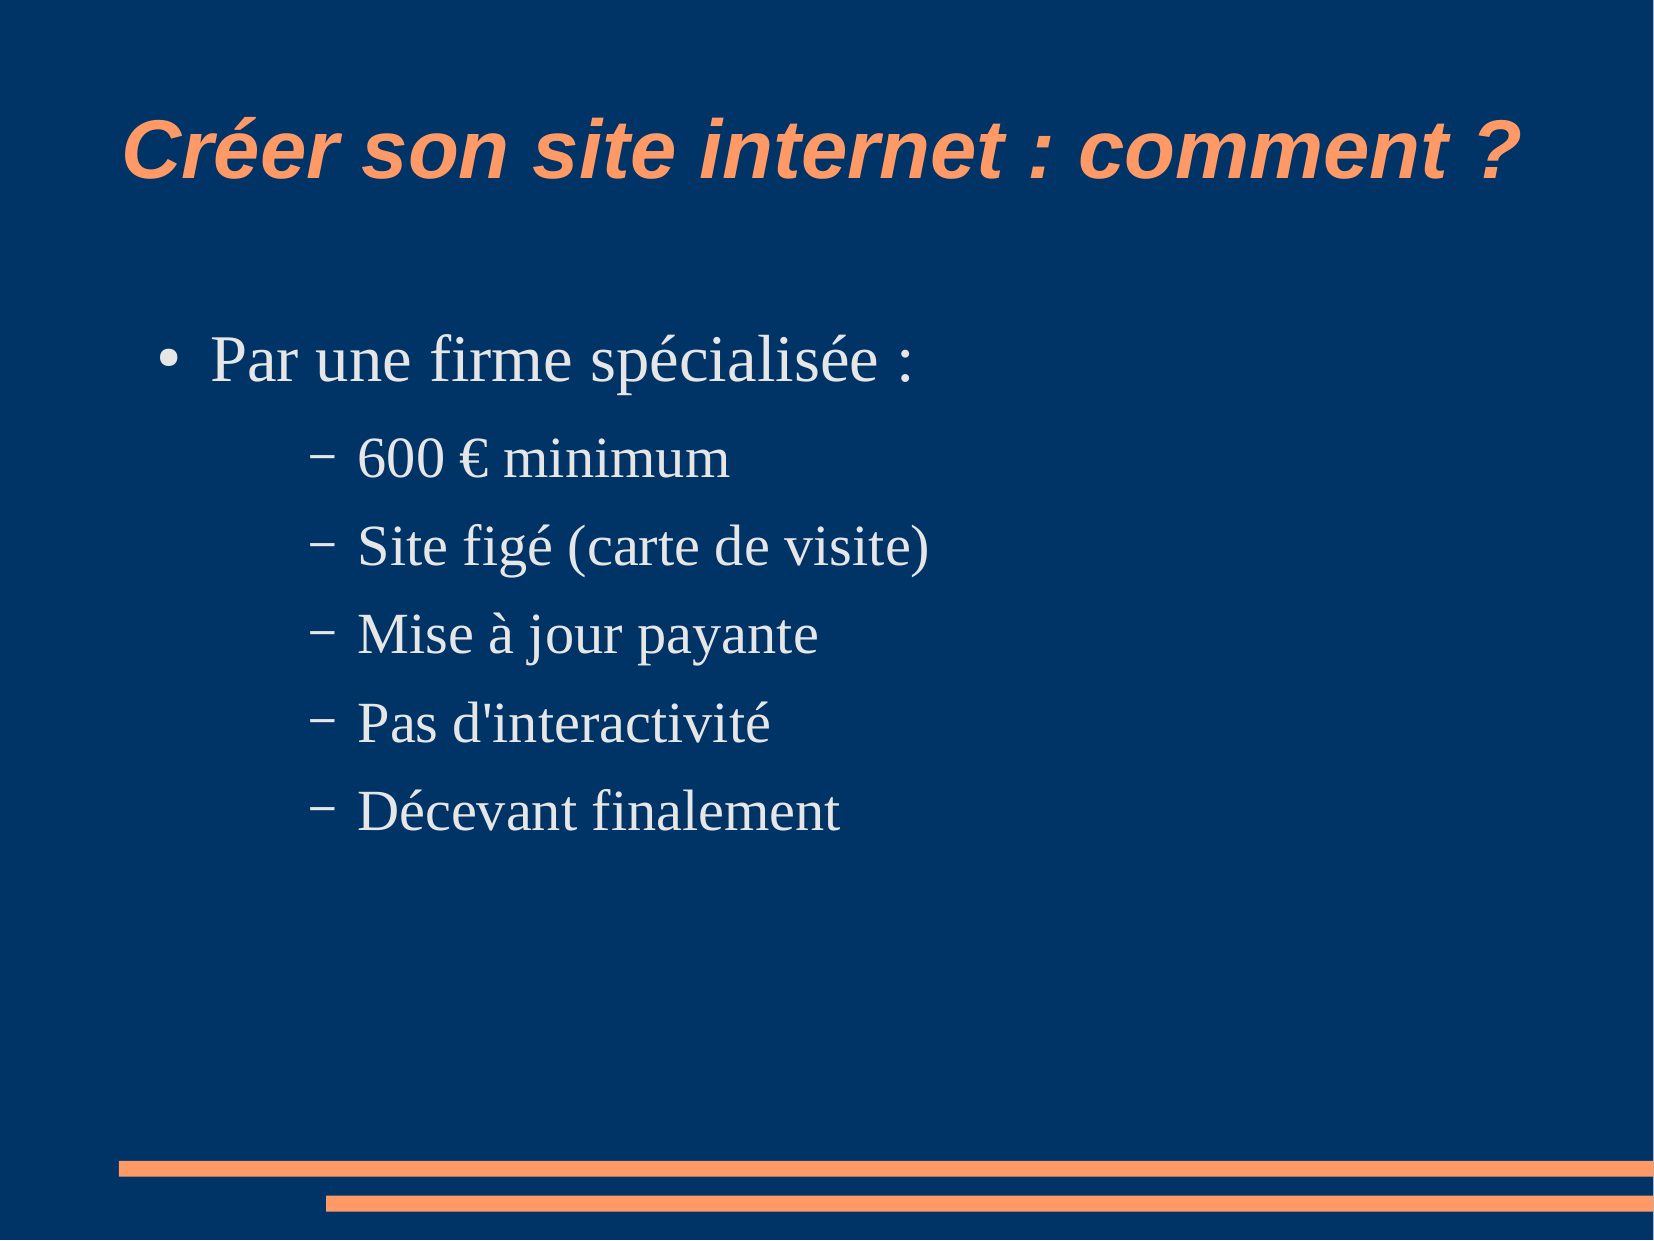

# Créer son site internet : comment ?
Par une firme spécialisée :
600 € minimum
Site figé (carte de visite)
Mise à jour payante
Pas d'interactivité
Décevant finalement